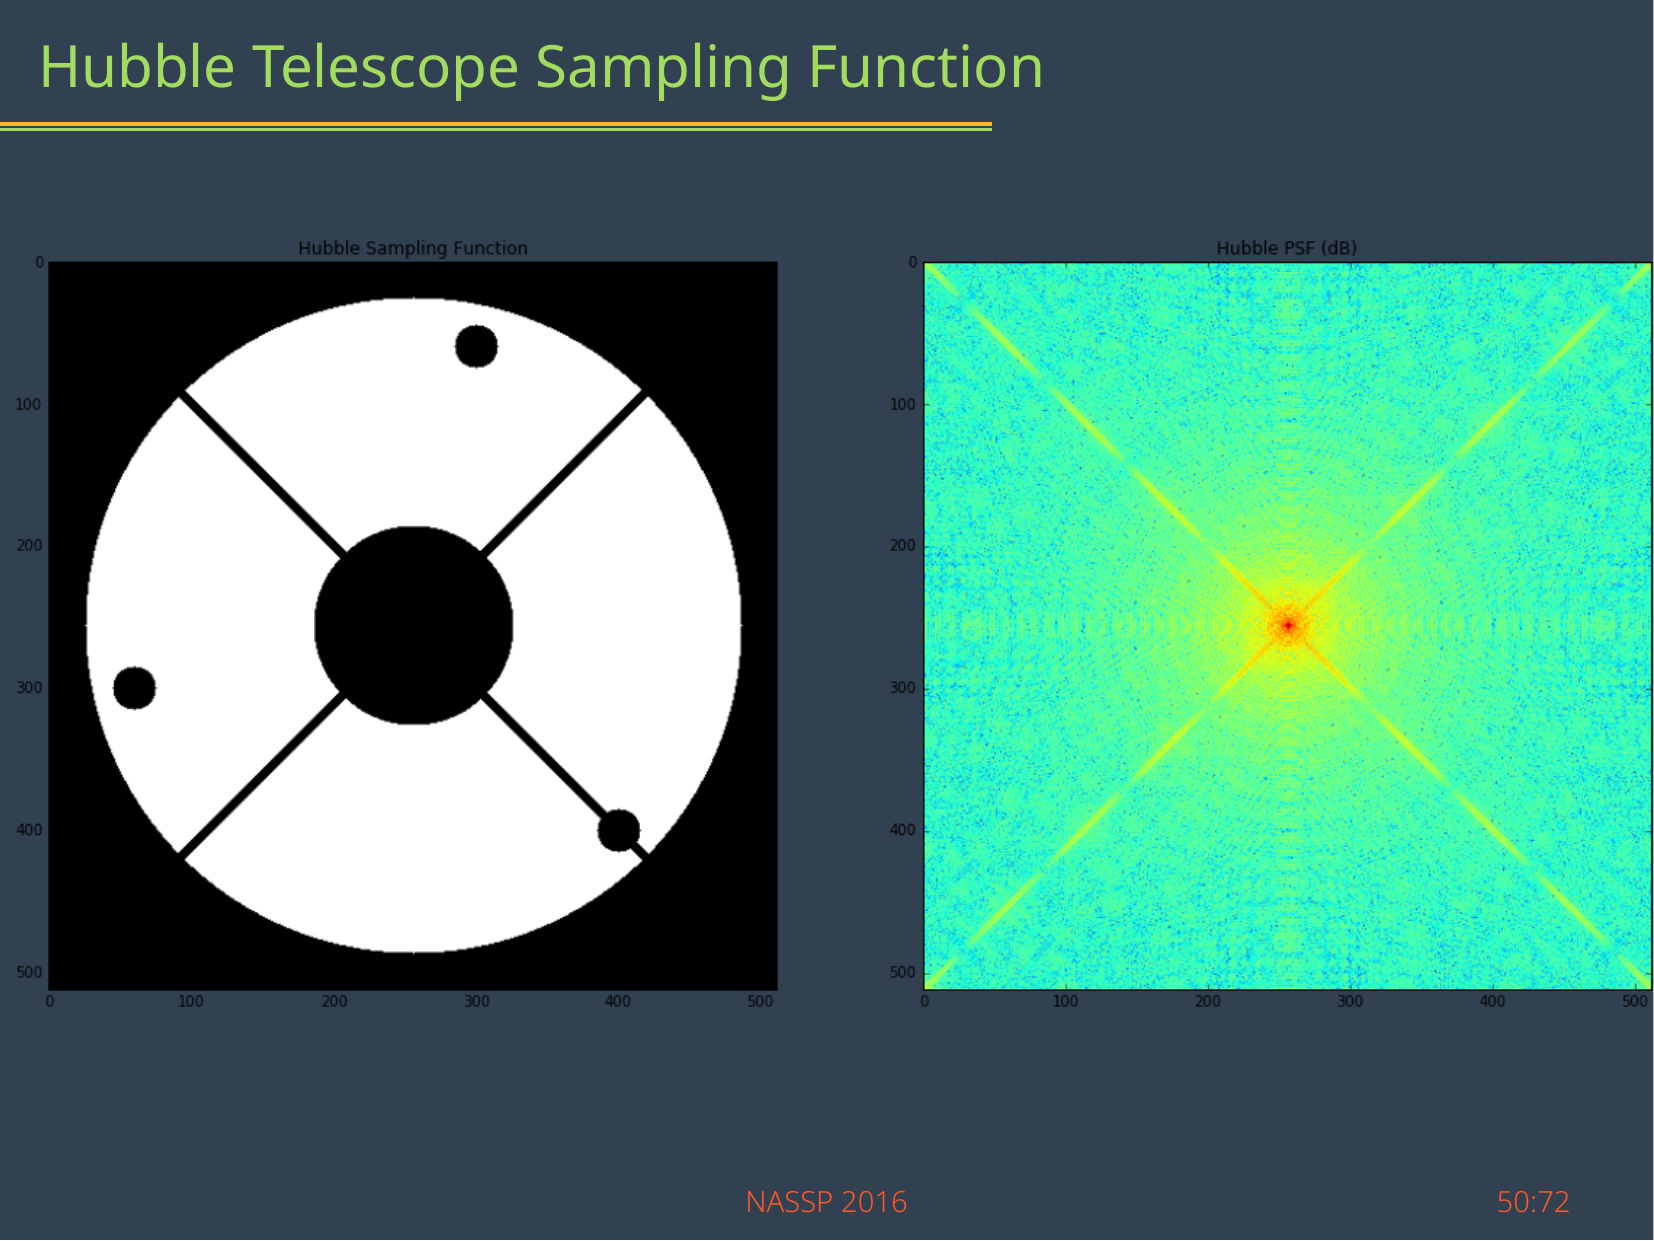

Hubble Telescope Sampling Function
NASSP 2016
50